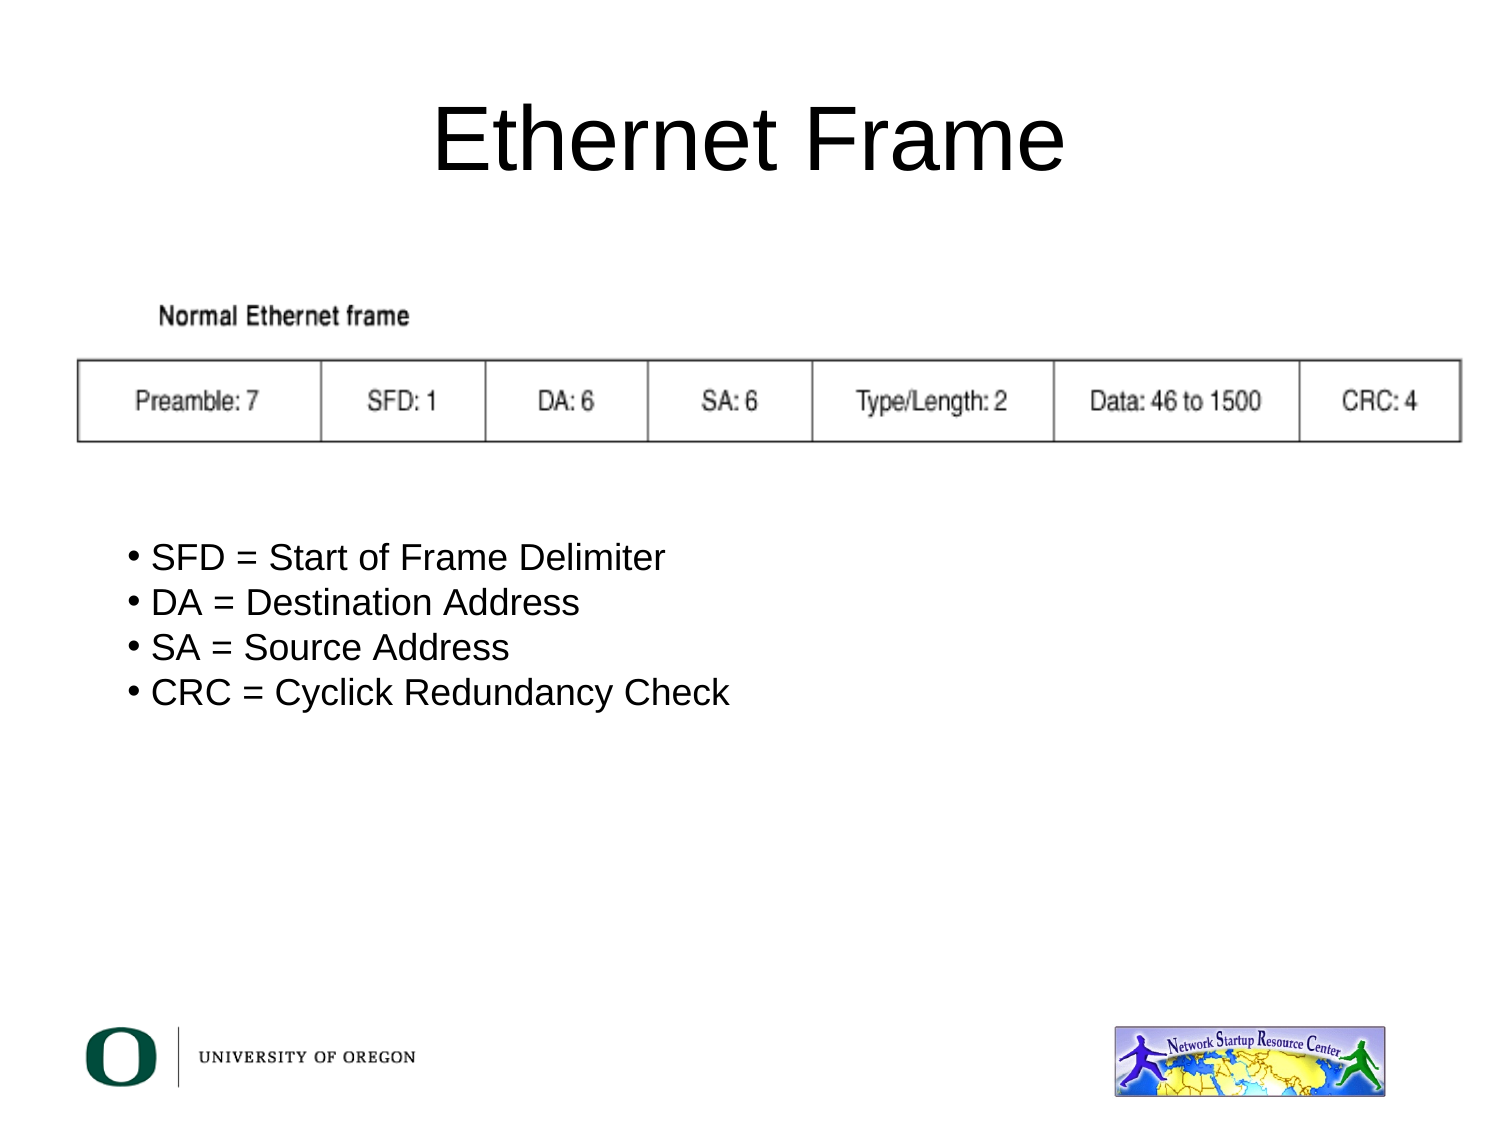

# Ethernet Frame
 SFD = Start of Frame Delimiter
 DA = Destination Address
 SA = Source Address
 CRC = Cyclick Redundancy Check